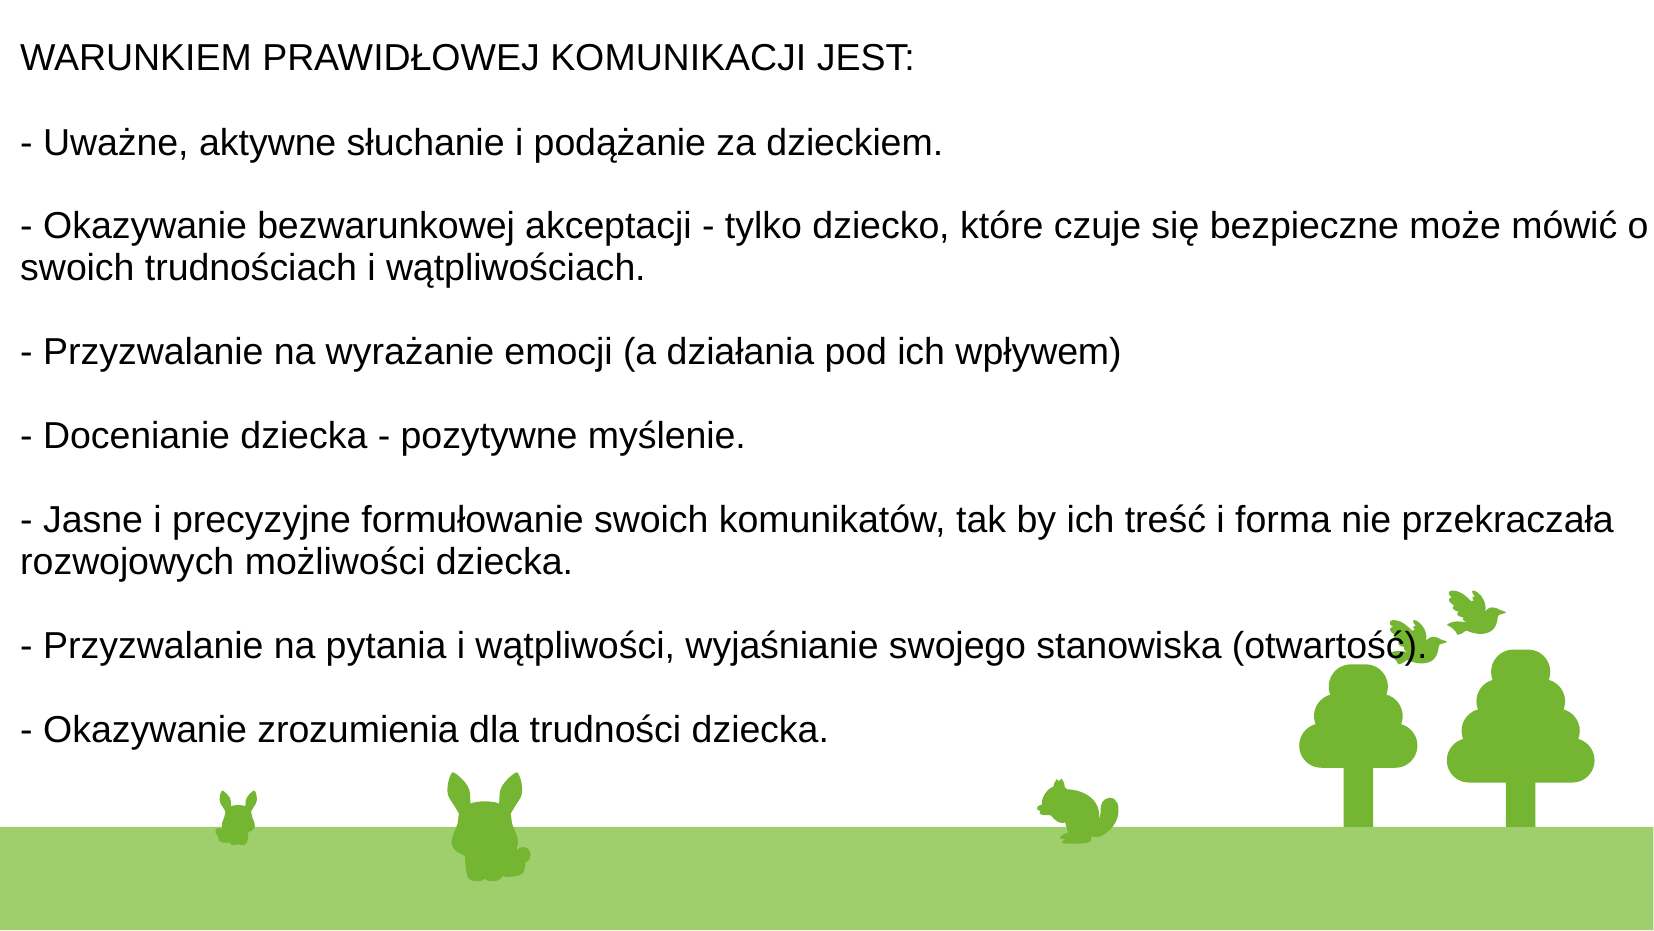

WARUNKIEM PRAWIDŁOWEJ KOMUNIKACJI JEST:
- Uważne, aktywne słuchanie i podążanie za dzieckiem.
- Okazywanie bezwarunkowej akceptacji - tylko dziecko, które czuje się bezpieczne może mówić o swoich trudnościach i wątpliwościach.
- Przyzwalanie na wyrażanie emocji (a działania pod ich wpływem)
- Docenianie dziecka - pozytywne myślenie.
- Jasne i precyzyjne formułowanie swoich komunikatów, tak by ich treść i forma nie przekraczała rozwojowych możliwości dziecka.
- Przyzwalanie na pytania i wątpliwości, wyjaśnianie swojego stanowiska (otwartość).
- Okazywanie zrozumienia dla trudności dziecka.